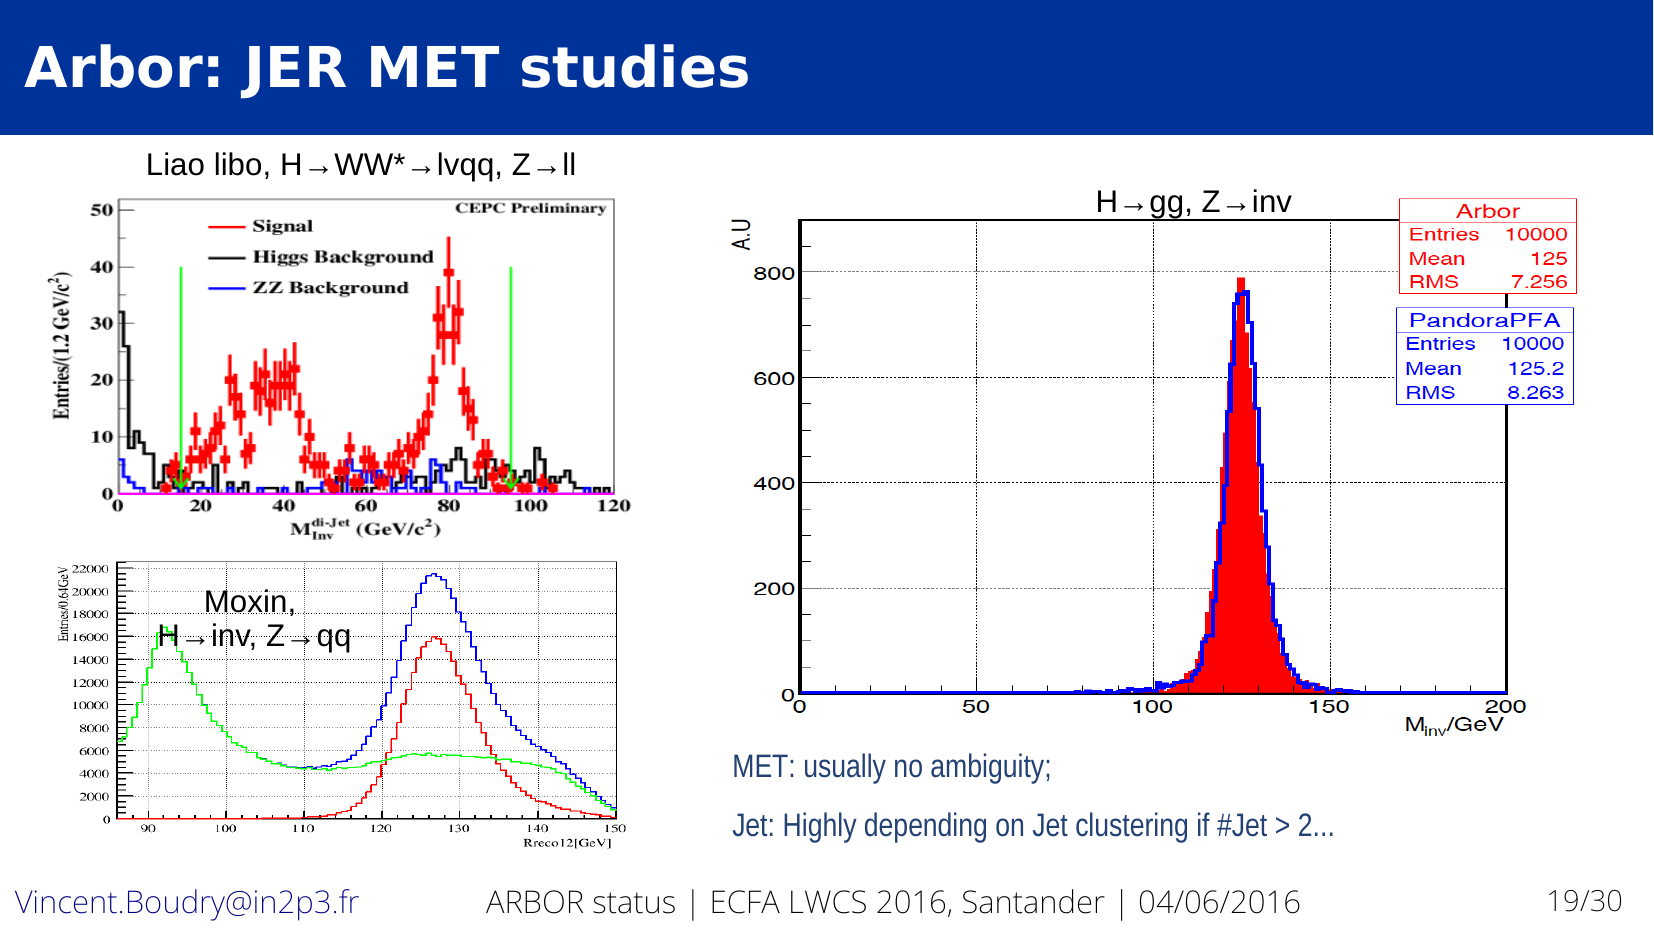

# Arbor: JER MET studies
Liao libo, H→WW*→lvqq, Z→ll
H→gg, Z→inv
Moxin,
H→inv, Z→qq
MET: usually no ambiguity;
Jet: Highly depending on Jet clustering if #Jet > 2...
ARBOR status | ECFA LWCS 2016, Santander | 04/06/2016
19